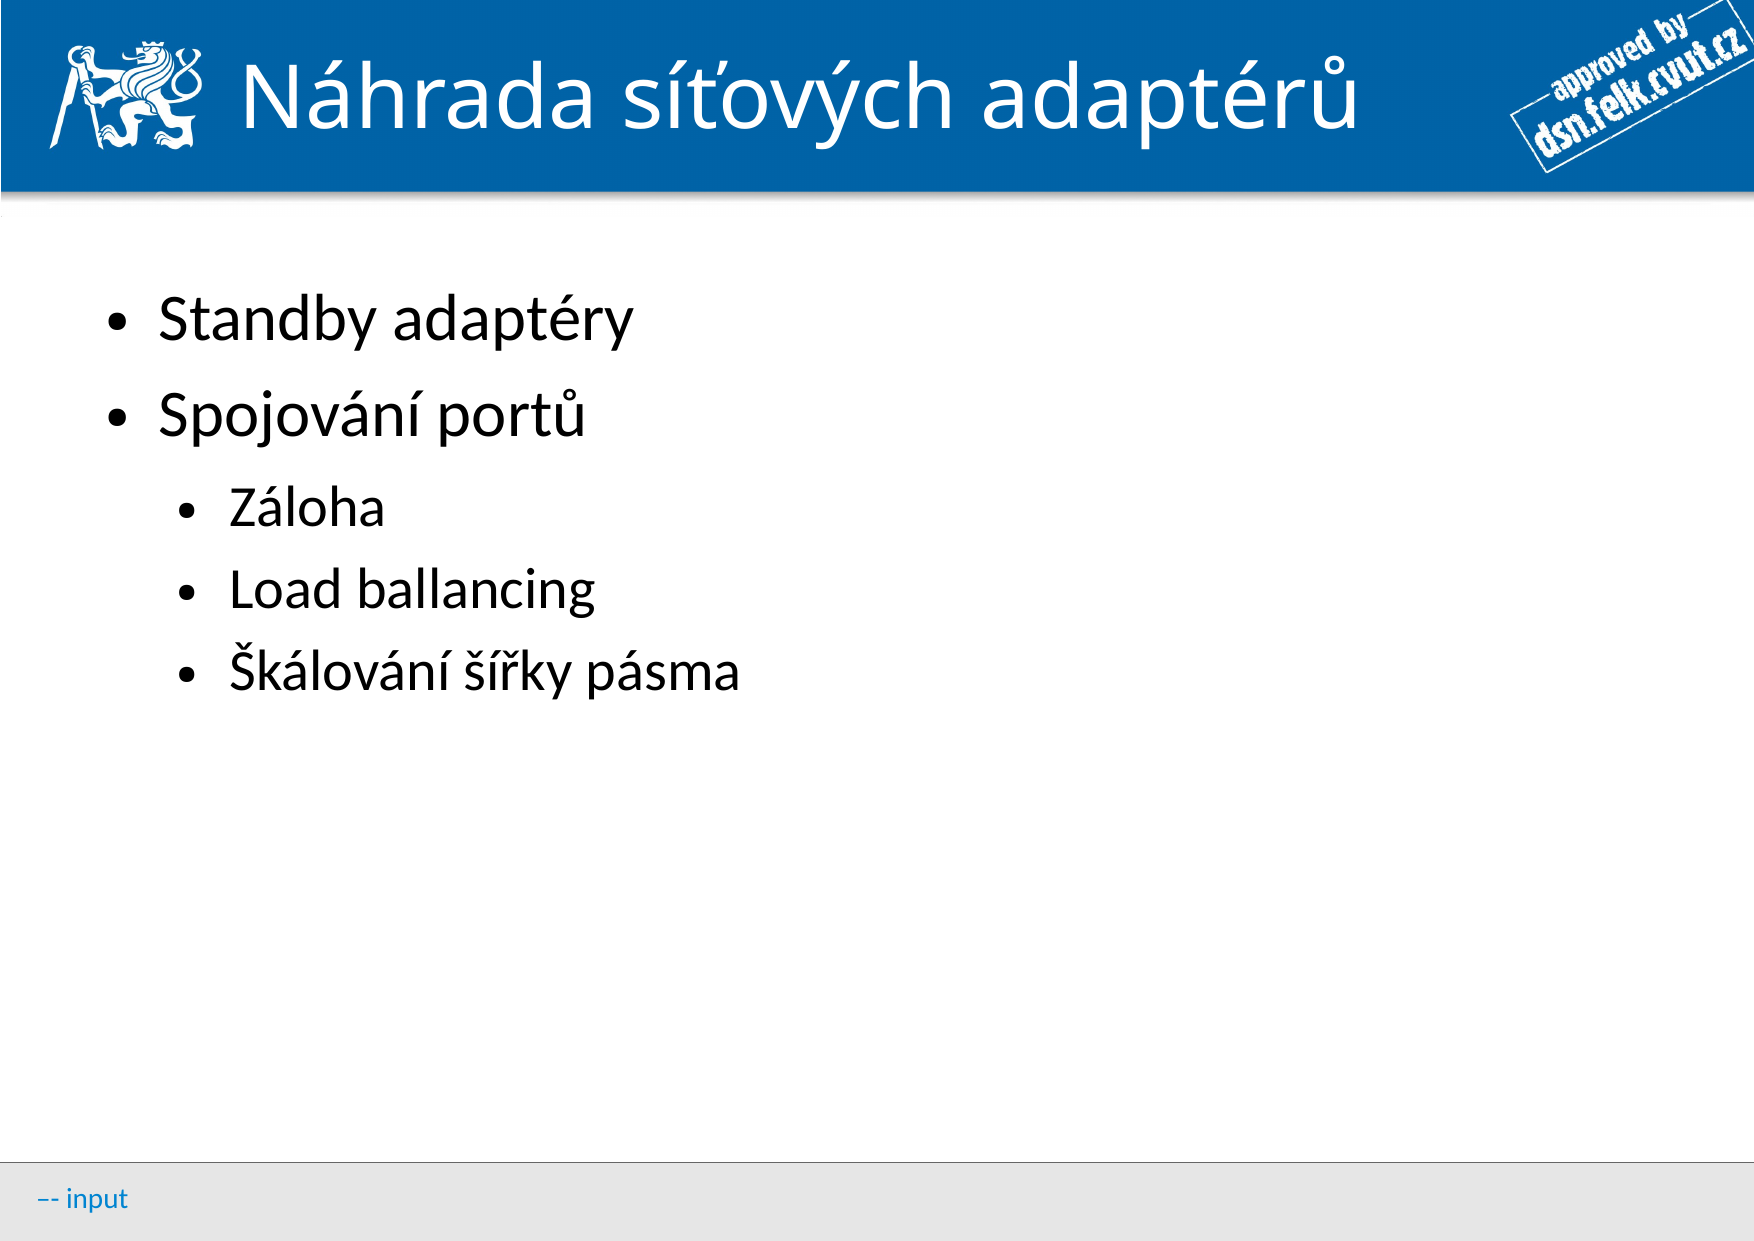

# Náhrada síťových adaptérů
Standby adaptéry
Spojování portů
Záloha
Load ballancing
Škálování šířky pásma